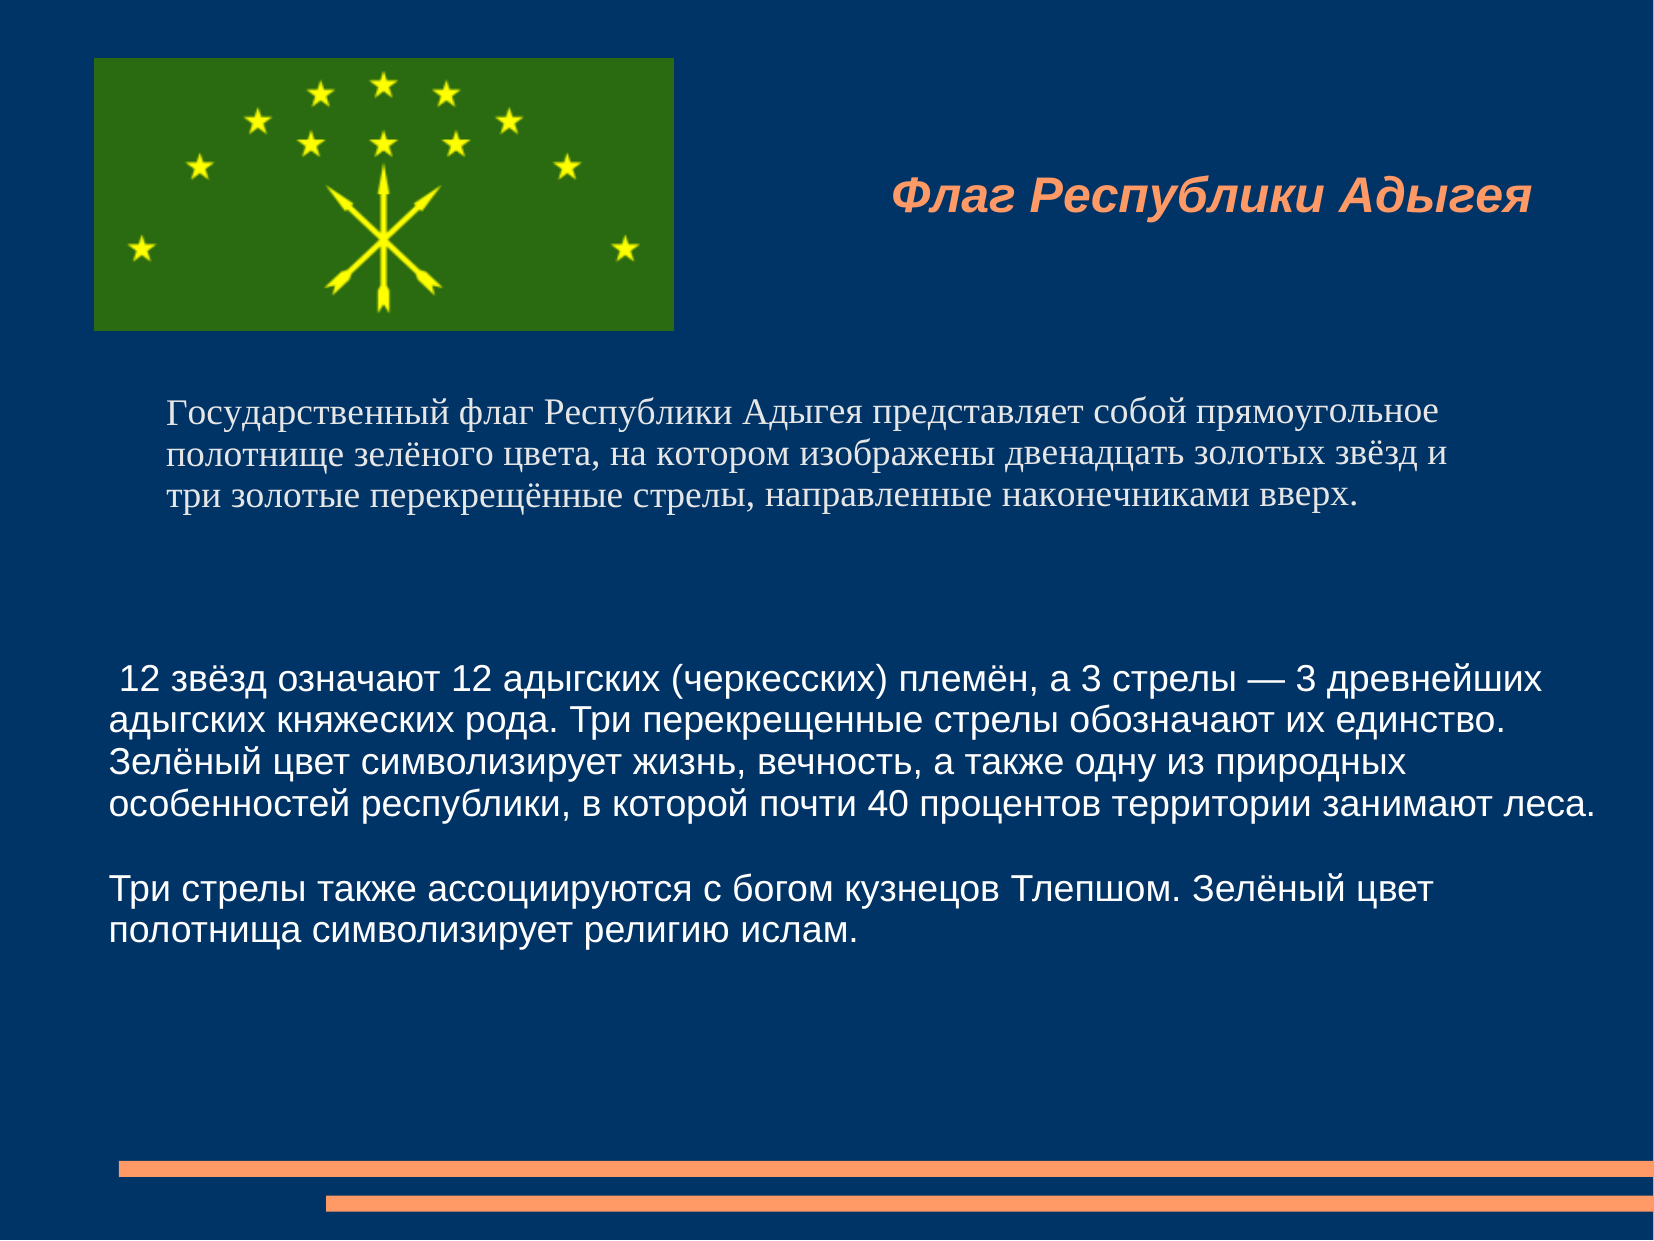

Государственный флаг Республики Адыгея представляет собой прямоугольное полотнище зелёного цвета, на котором изображены двенадцать золотых звёзд и три золотые перекрещённые стрелы, направленные наконечниками вверх.
# Флаг Республики Адыгея
 12 звёзд означают 12 адыгских (черкесских) племён, а 3 стрелы — 3 древнейших адыгских княжеских рода. Три перекрещенные стрелы обозначают их единство. Зелёный цвет символизирует жизнь, вечность, а также одну из природных особенностей республики, в которой почти 40 процентов территории занимают леса.
Три стрелы также ассоциируются с богом кузнецов Тлепшом. Зелёный цвет полотнища символизирует религию ислам.